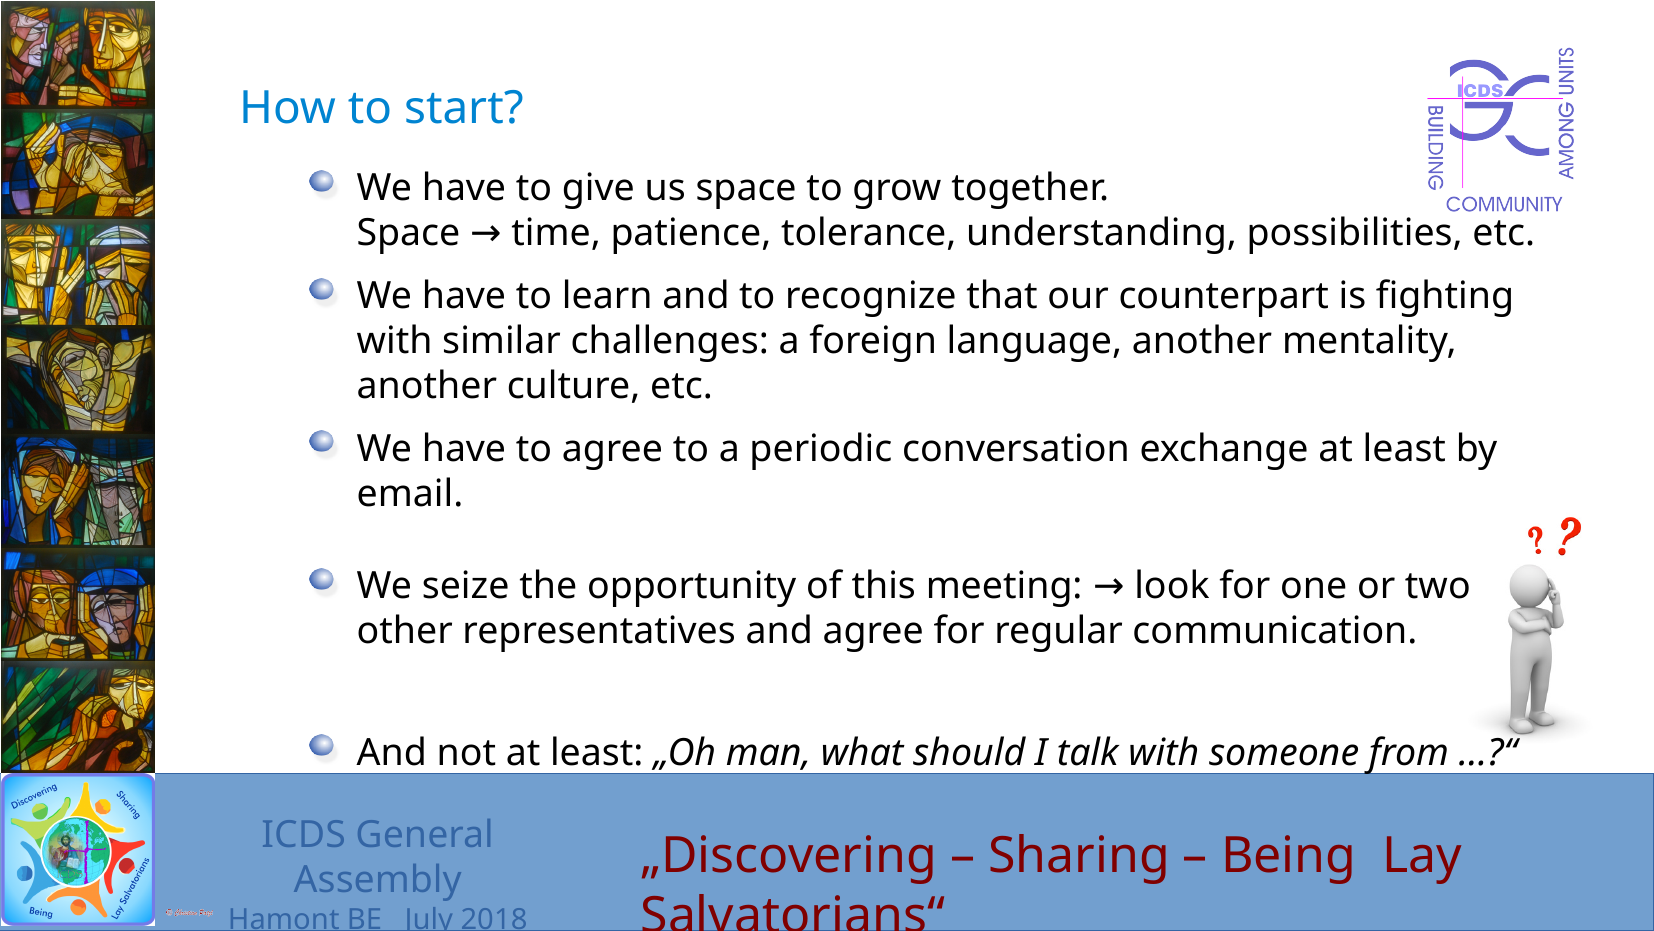

How to start?
We have to give us space to grow together.
Space → time, patience, tolerance, understanding, possibilities, etc.
We have to learn and to recognize that our counterpart is fighting
with similar challenges: a foreign language, another mentality,
another culture, etc.
We have to agree to a periodic conversation exchange at least by email.
We seize the opportunity of this meeting: → look for one or two
other representatives and agree for regular communication.
And not at least: „Oh man, what should I talk with someone from …?“
„Discovering – Sharing – Being Lay Salvatorians“